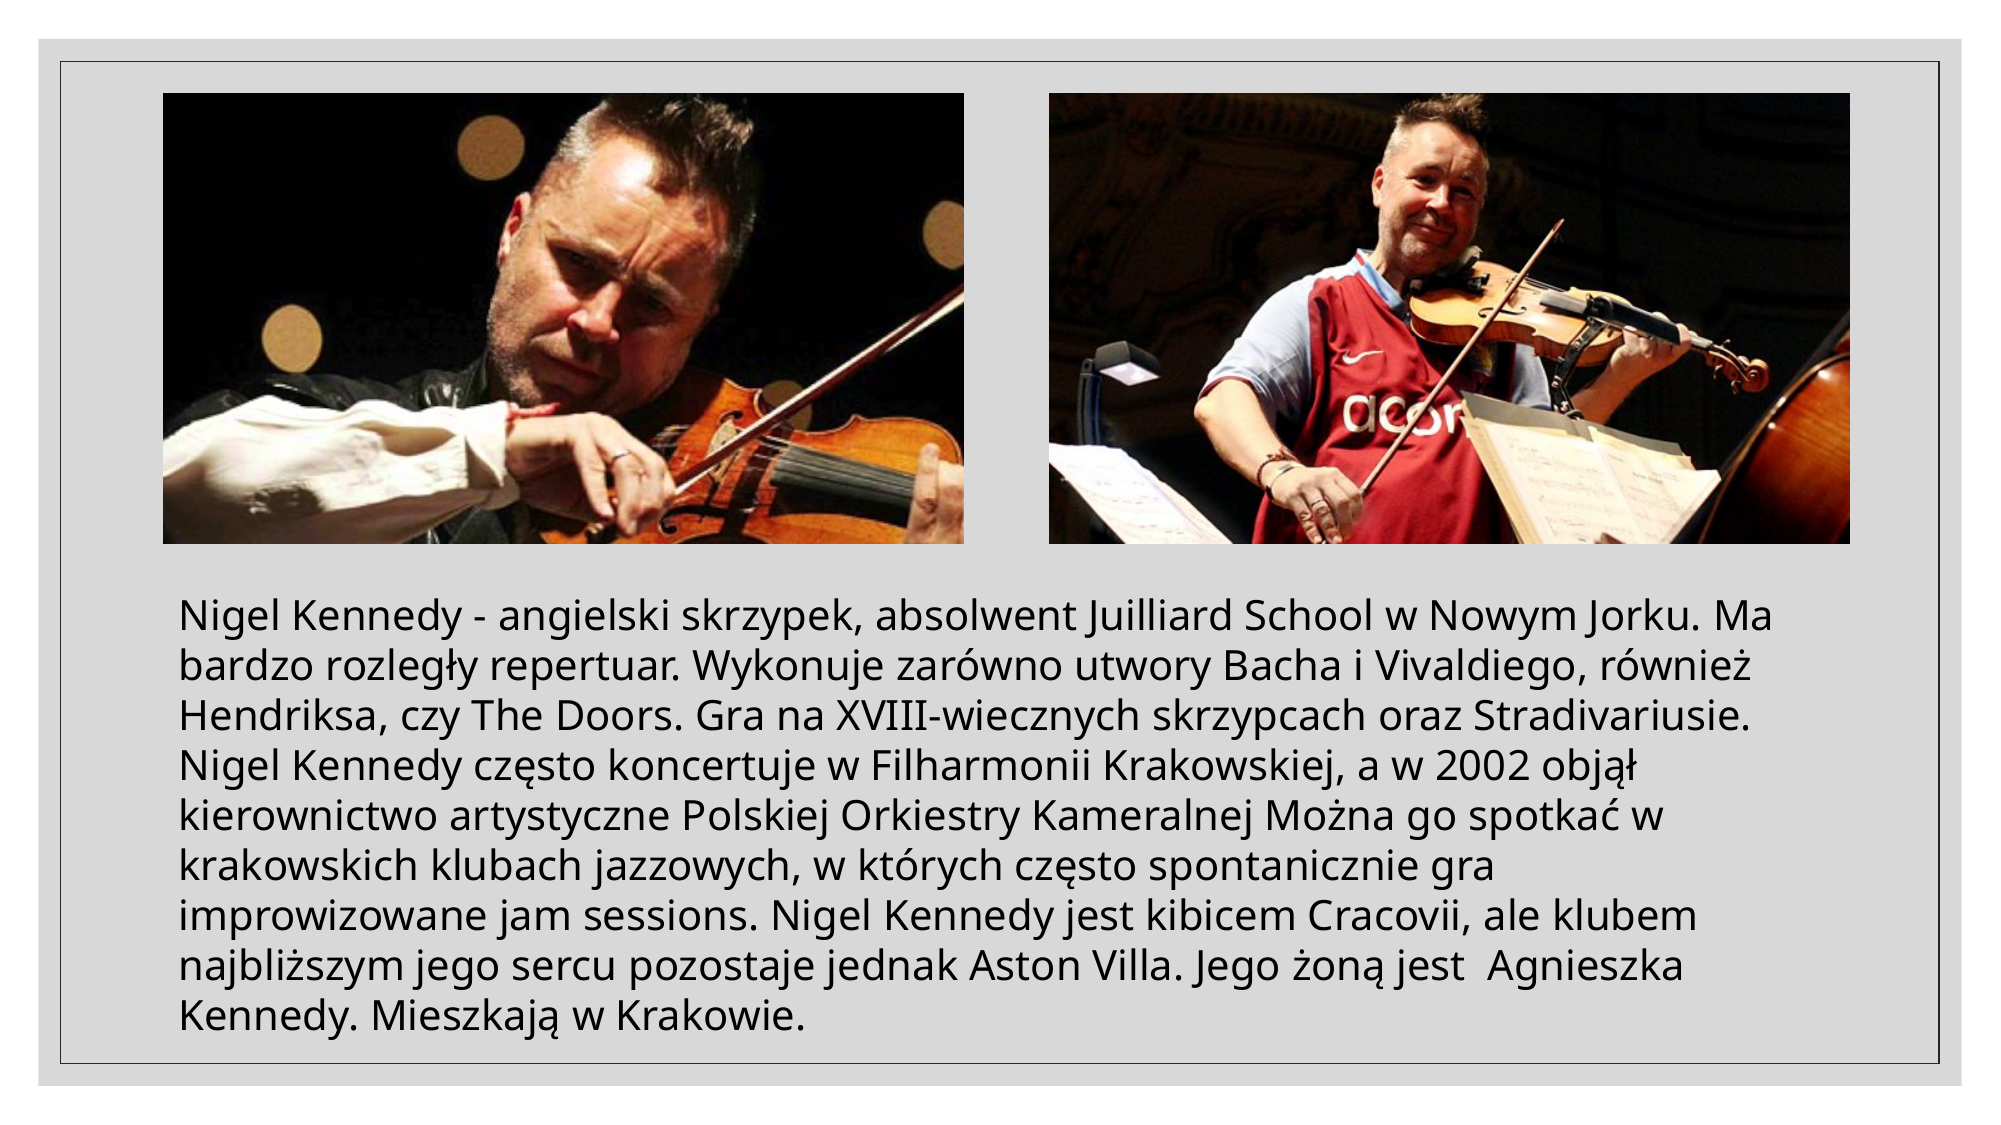

Nigel Kennedy - angielski skrzypek, absolwent Juilliard School w Nowym Jorku. Ma bardzo rozległy repertuar. Wykonuje zarówno utwory Bacha i Vivaldiego, również Hendriksa, czy The Doors. Gra na XVIII-wiecznych skrzypcach oraz Stradivariusie. Nigel Kennedy często koncertuje w Filharmonii Krakowskiej, a w 2002 objął kierownictwo artystyczne Polskiej Orkiestry Kameralnej Można go spotkać w krakowskich klubach jazzowych, w których często spontanicznie gra improwizowane jam sessions. Nigel Kennedy jest kibicem Cracovii, ale klubem najbliższym jego sercu pozostaje jednak Aston Villa. Jego żoną jest Agnieszka Kennedy. Mieszkają w Krakowie.